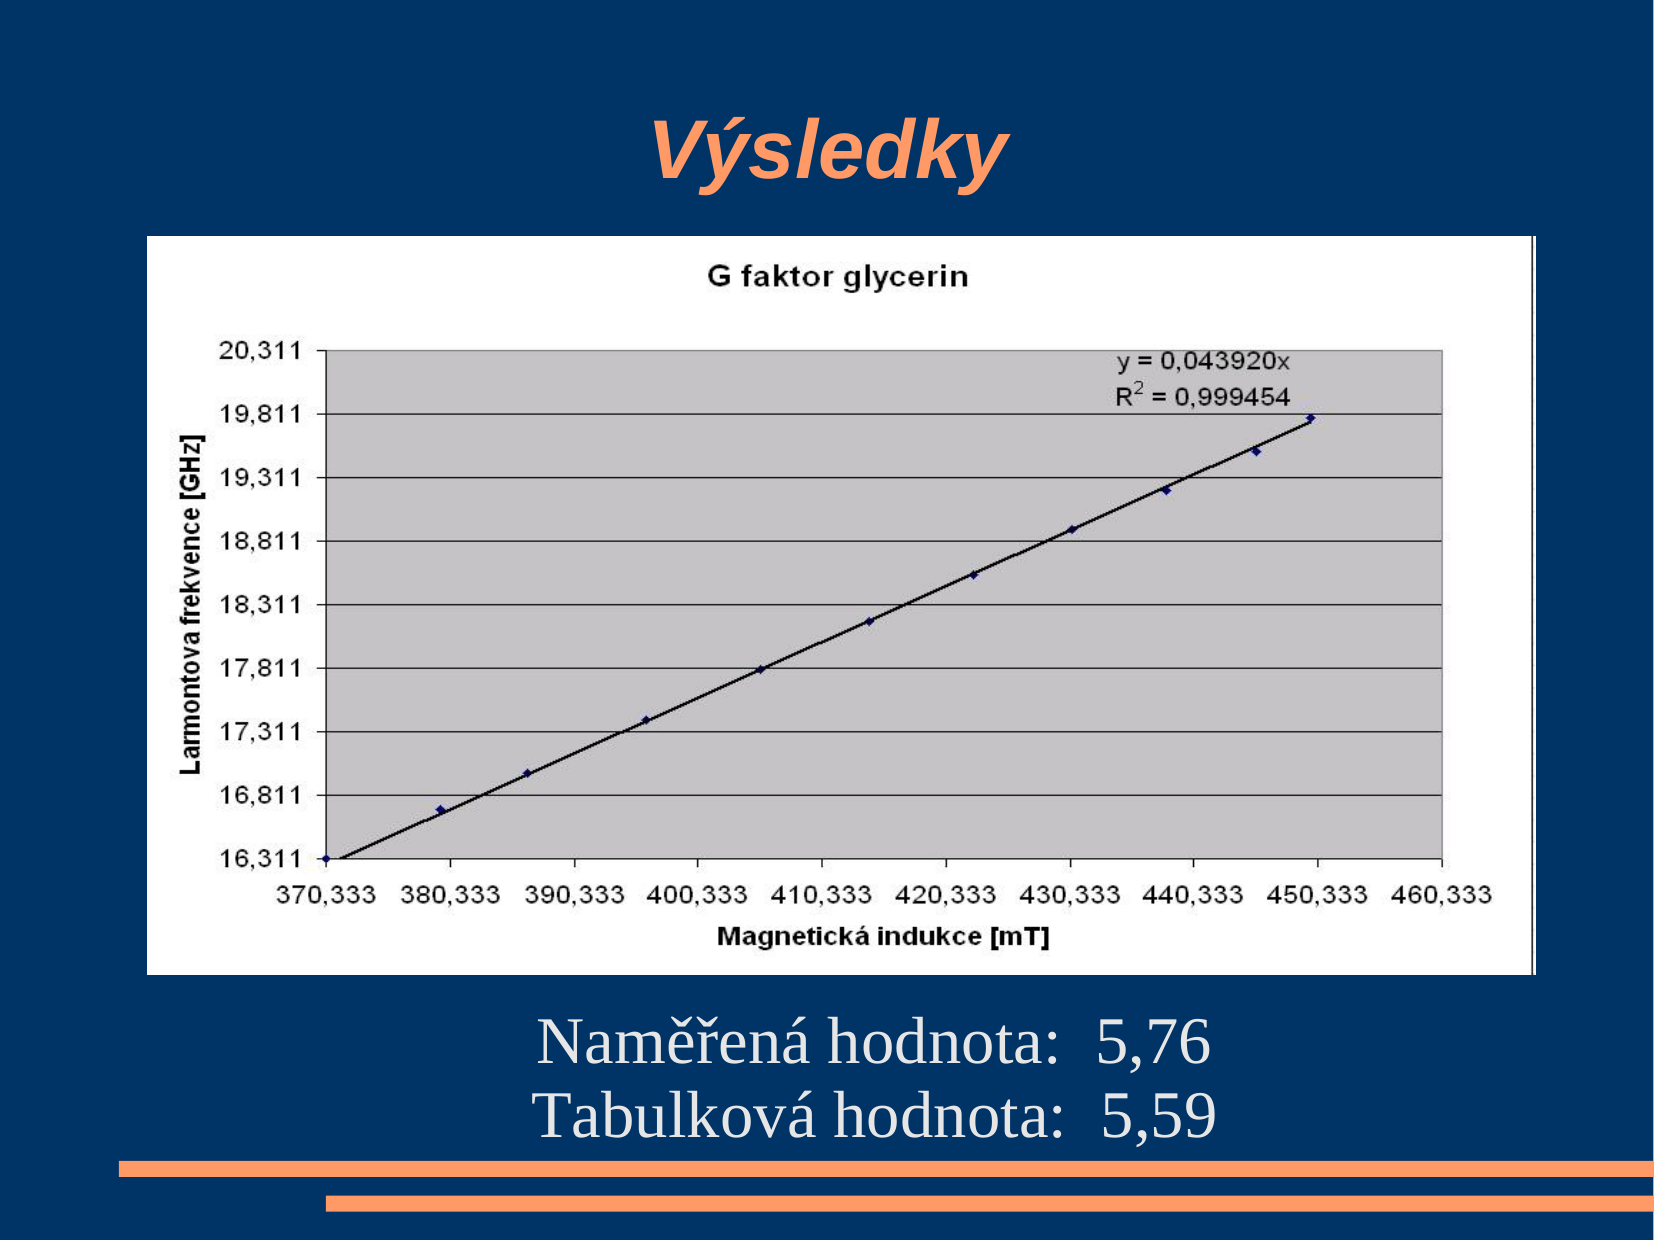

# Výsledky
Naměřená hodnota: 5,76
Tabulková hodnota: 5,59